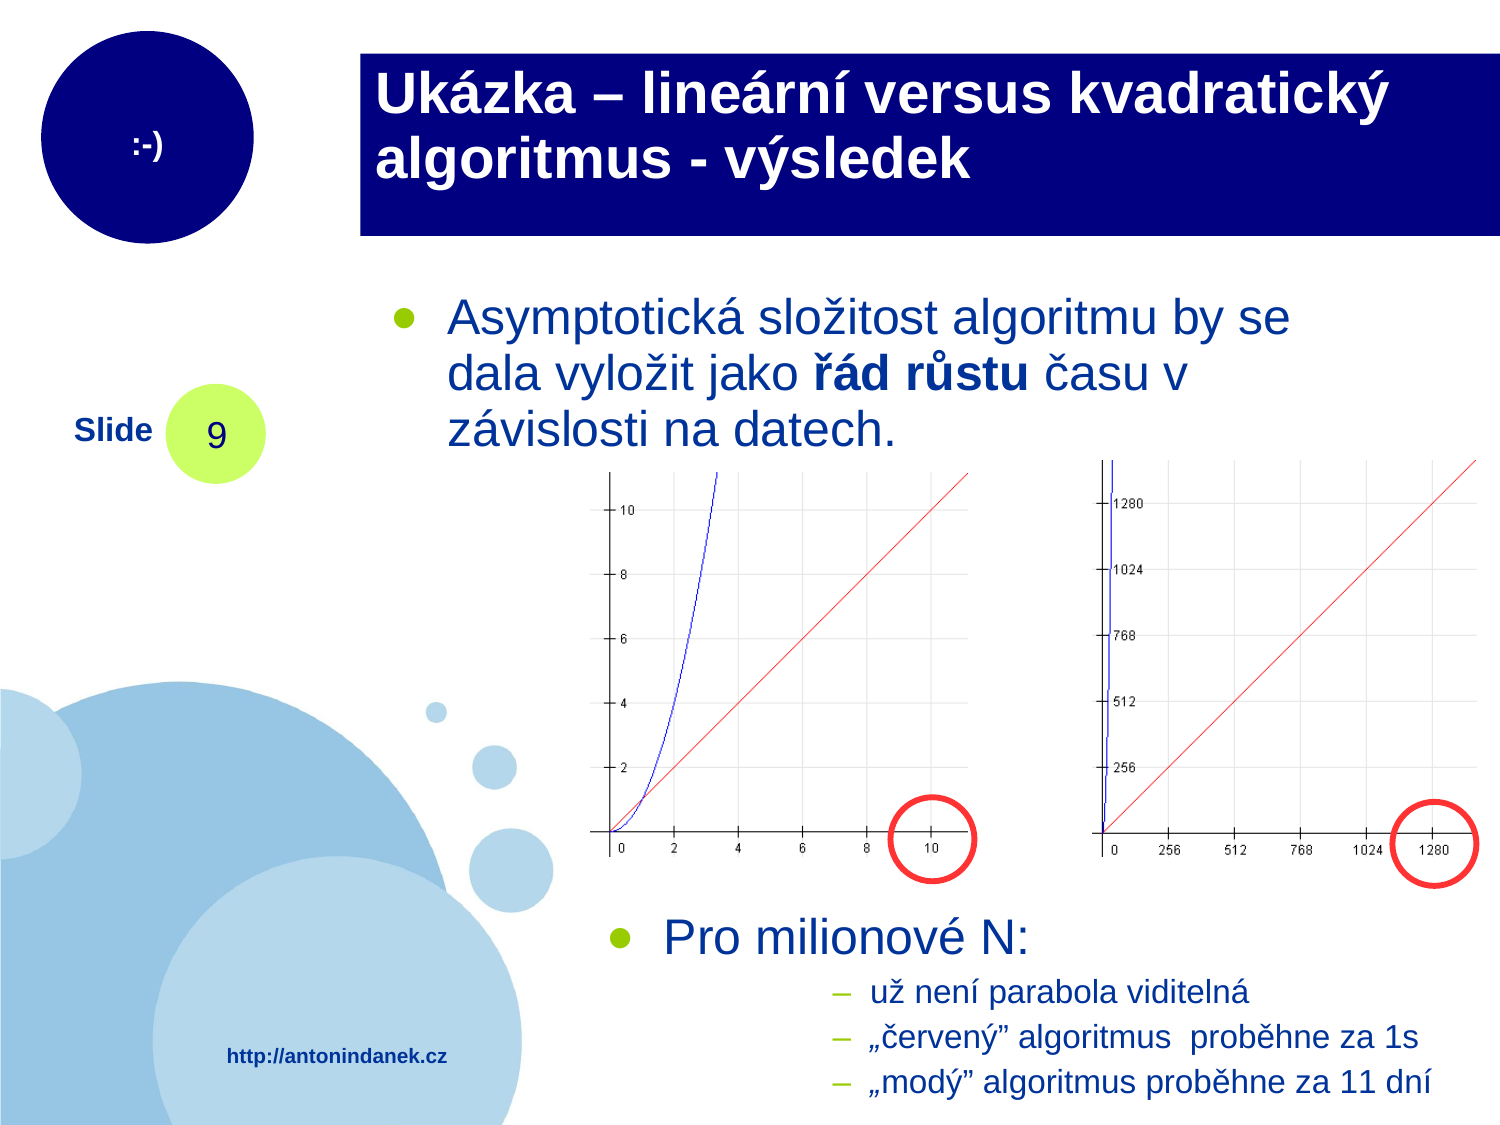

# Ukázka – lineární versus kvadratický algoritmus - výsledek
Asymptotická složitost algoritmu by se dala vyložit jako řád růstu času v závislosti na datech.
Pro milionové N:
už není parabola viditelná
„červený” algoritmus proběhne za 1s
„modý” algoritmus proběhne za 11 dní